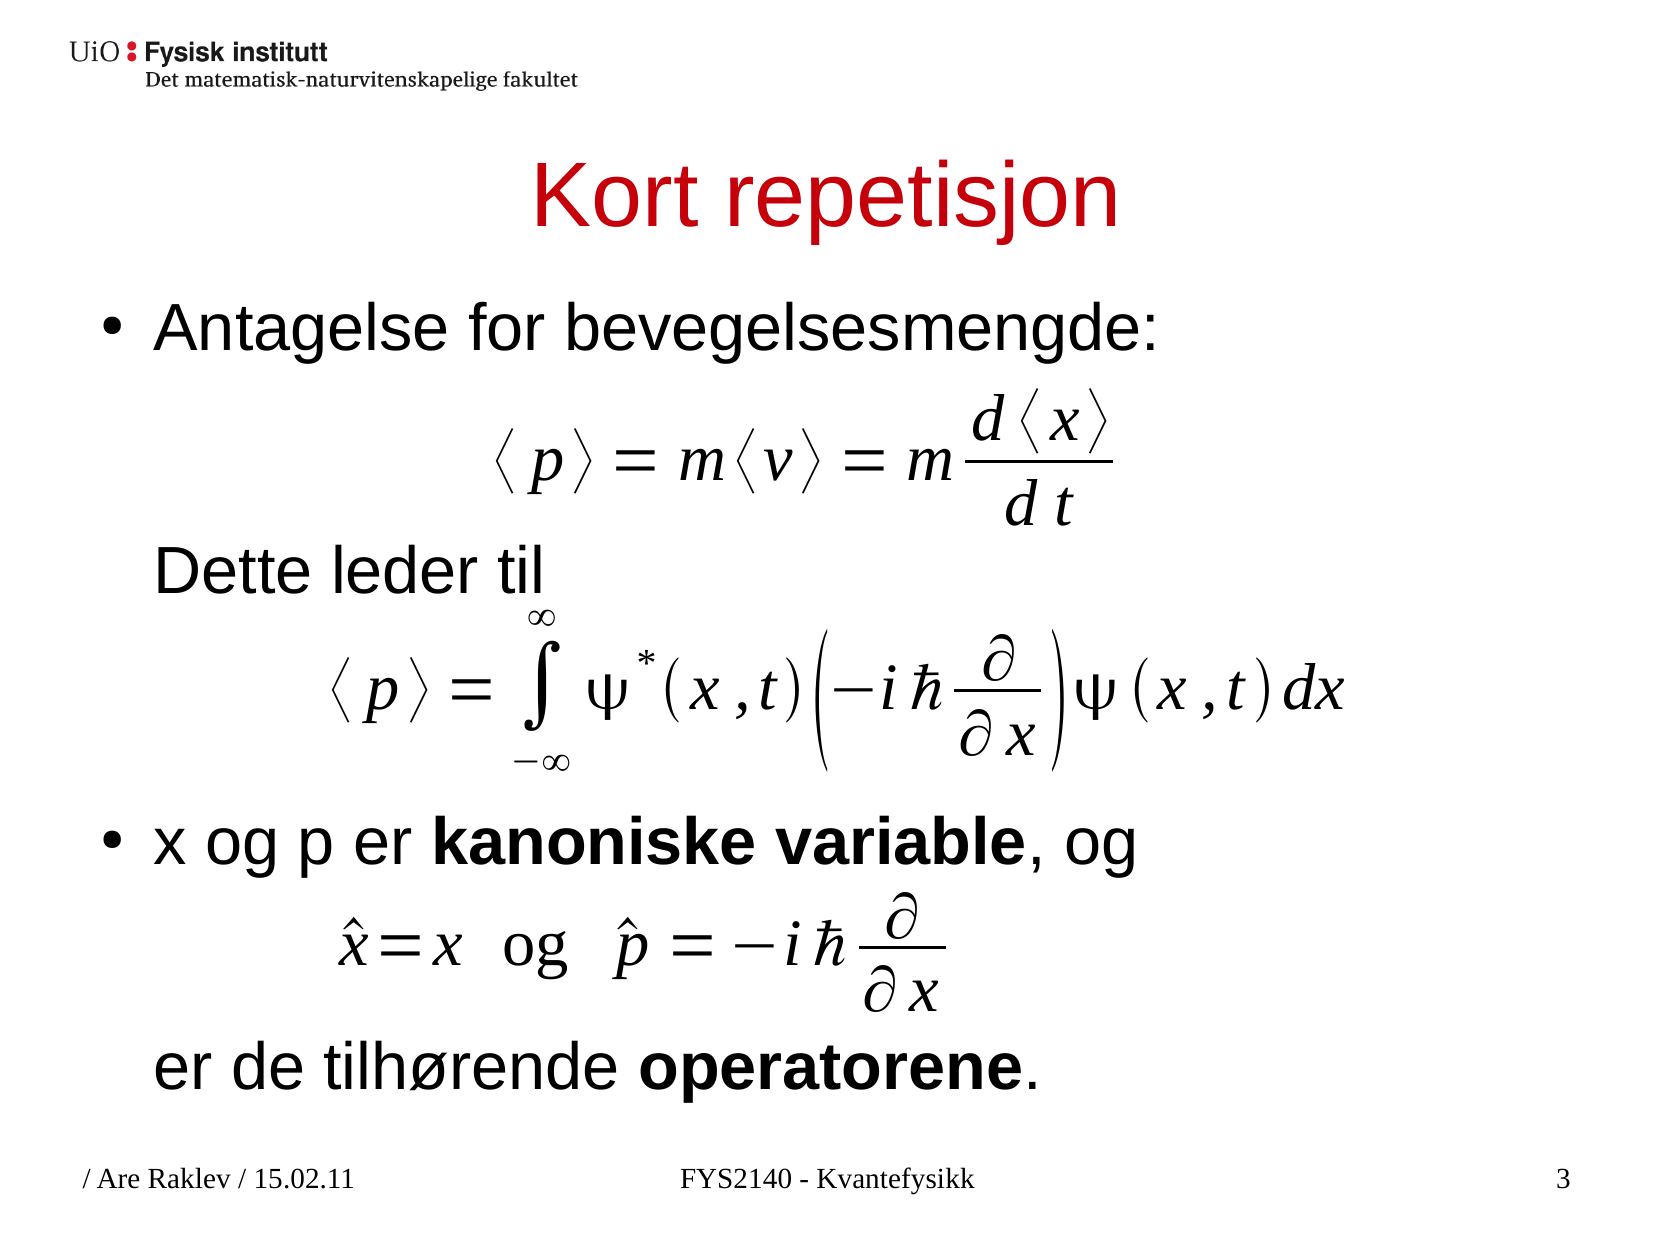

# Kort repetisjon
Antagelse for bevegelsesmengde:
Dette leder til
x og p er kanoniske variable, og
er de tilhørende operatorene.
/ Are Raklev / 15.02.11
FYS2140 - Kvantefysikk
3